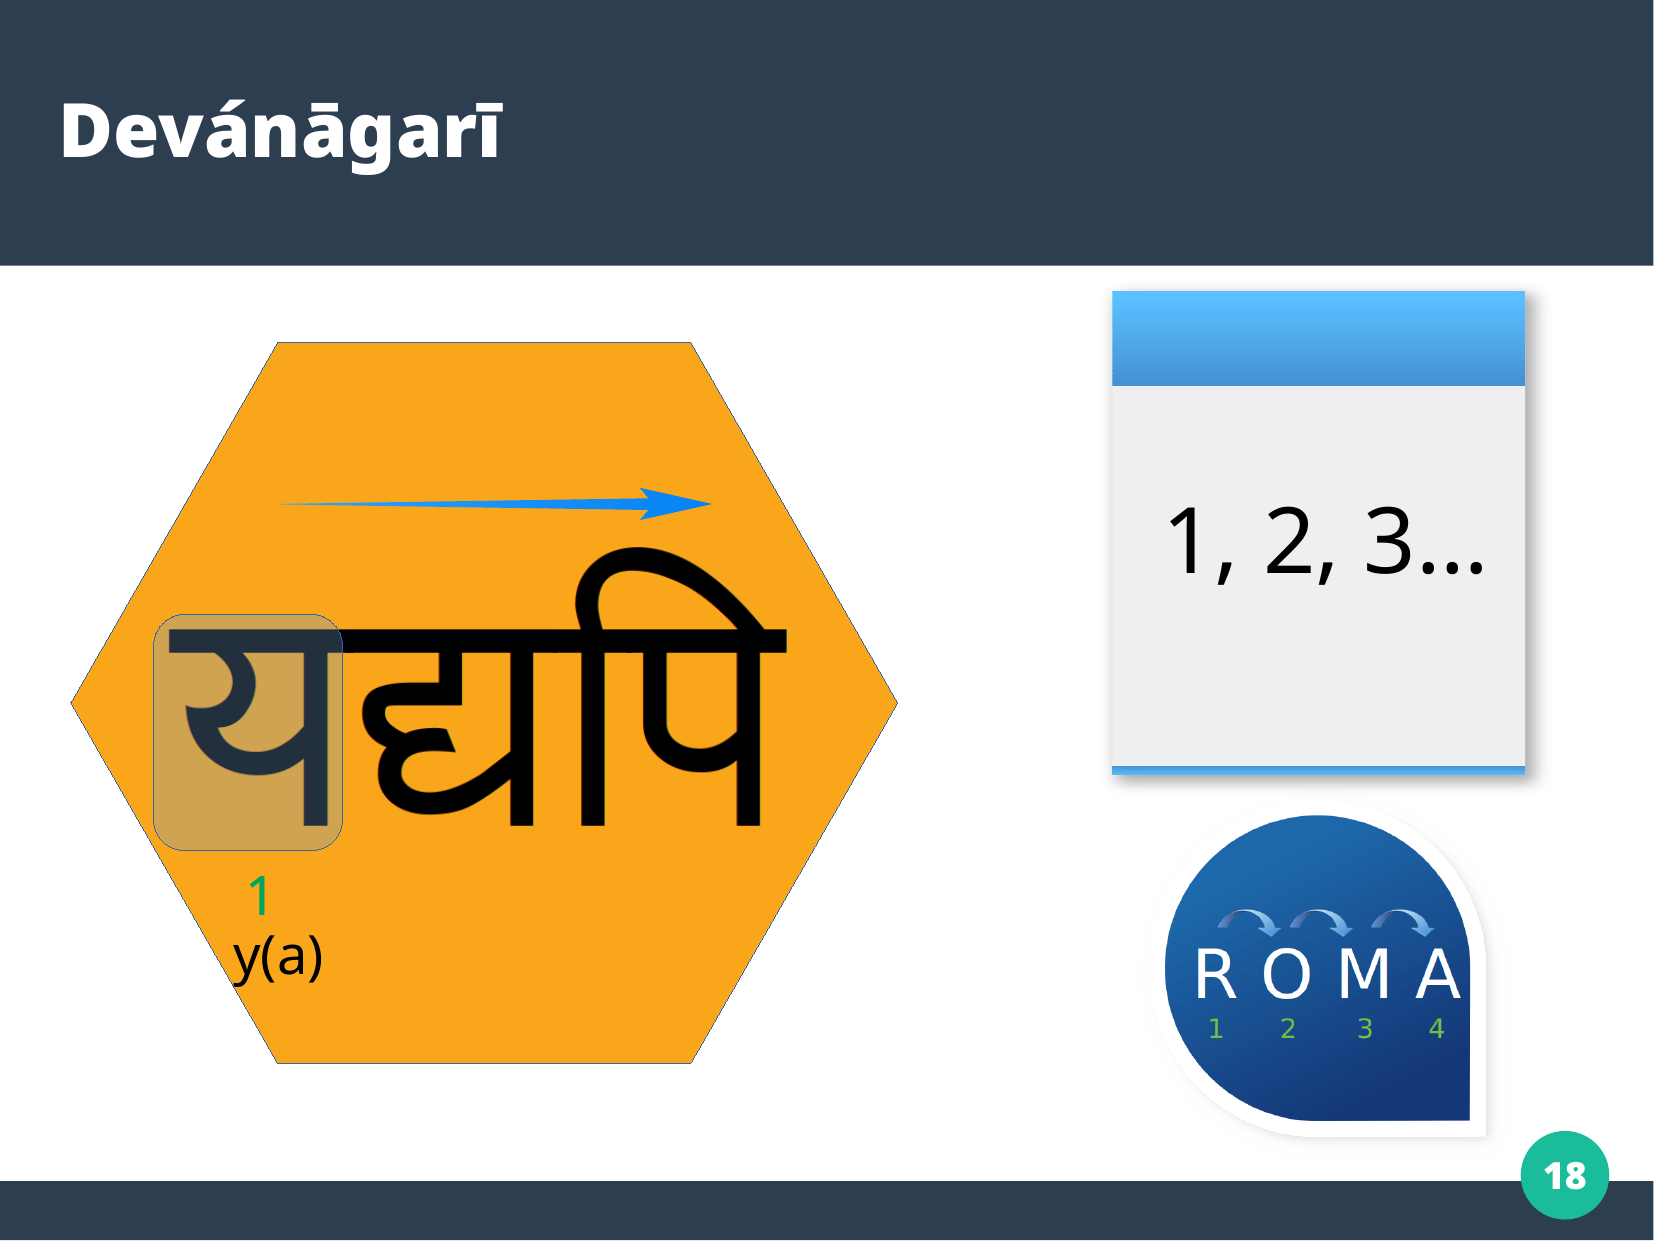

# Devánāgarī
1, 2, 3…
1
1
y(a)
18